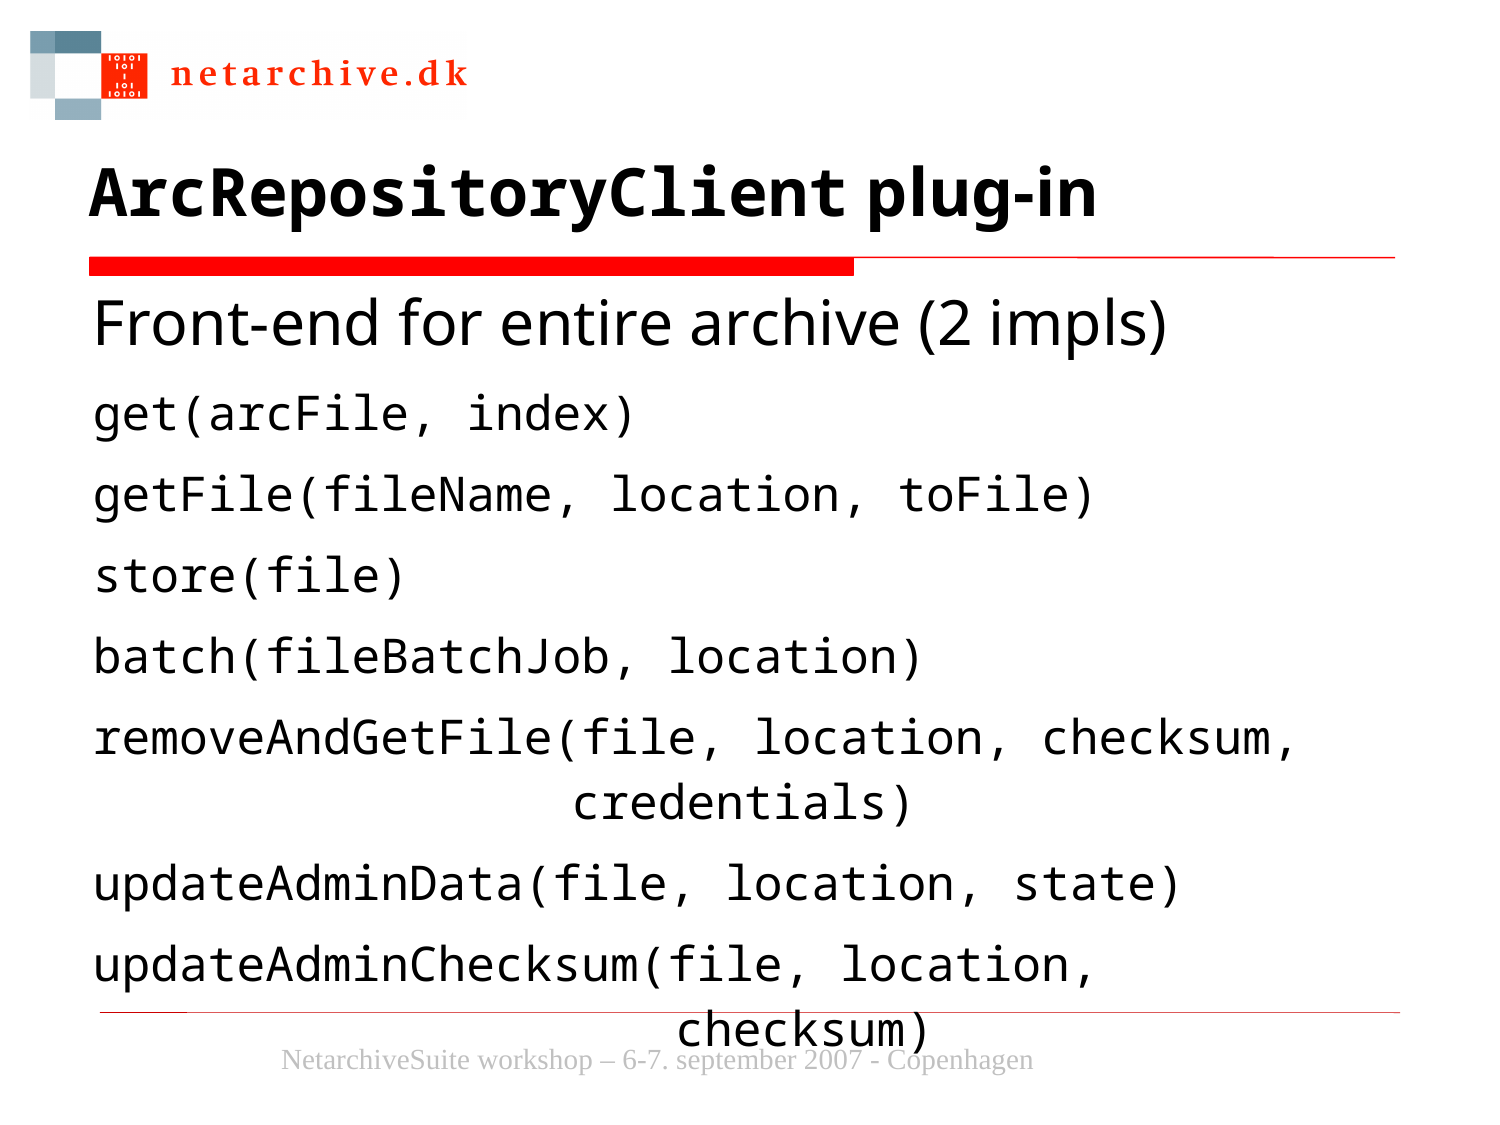

# ArcRepositoryClient plug-in
Front-end for entire archive (2 impls)
get(arcFile, index)
getFile(fileName, location, toFile)
store(file)
batch(fileBatchJob, location)
removeAndGetFile(file, location, checksum, 						 credentials)
updateAdminData(file, location, state)
updateAdminChecksum(file, location, 										 checksum)